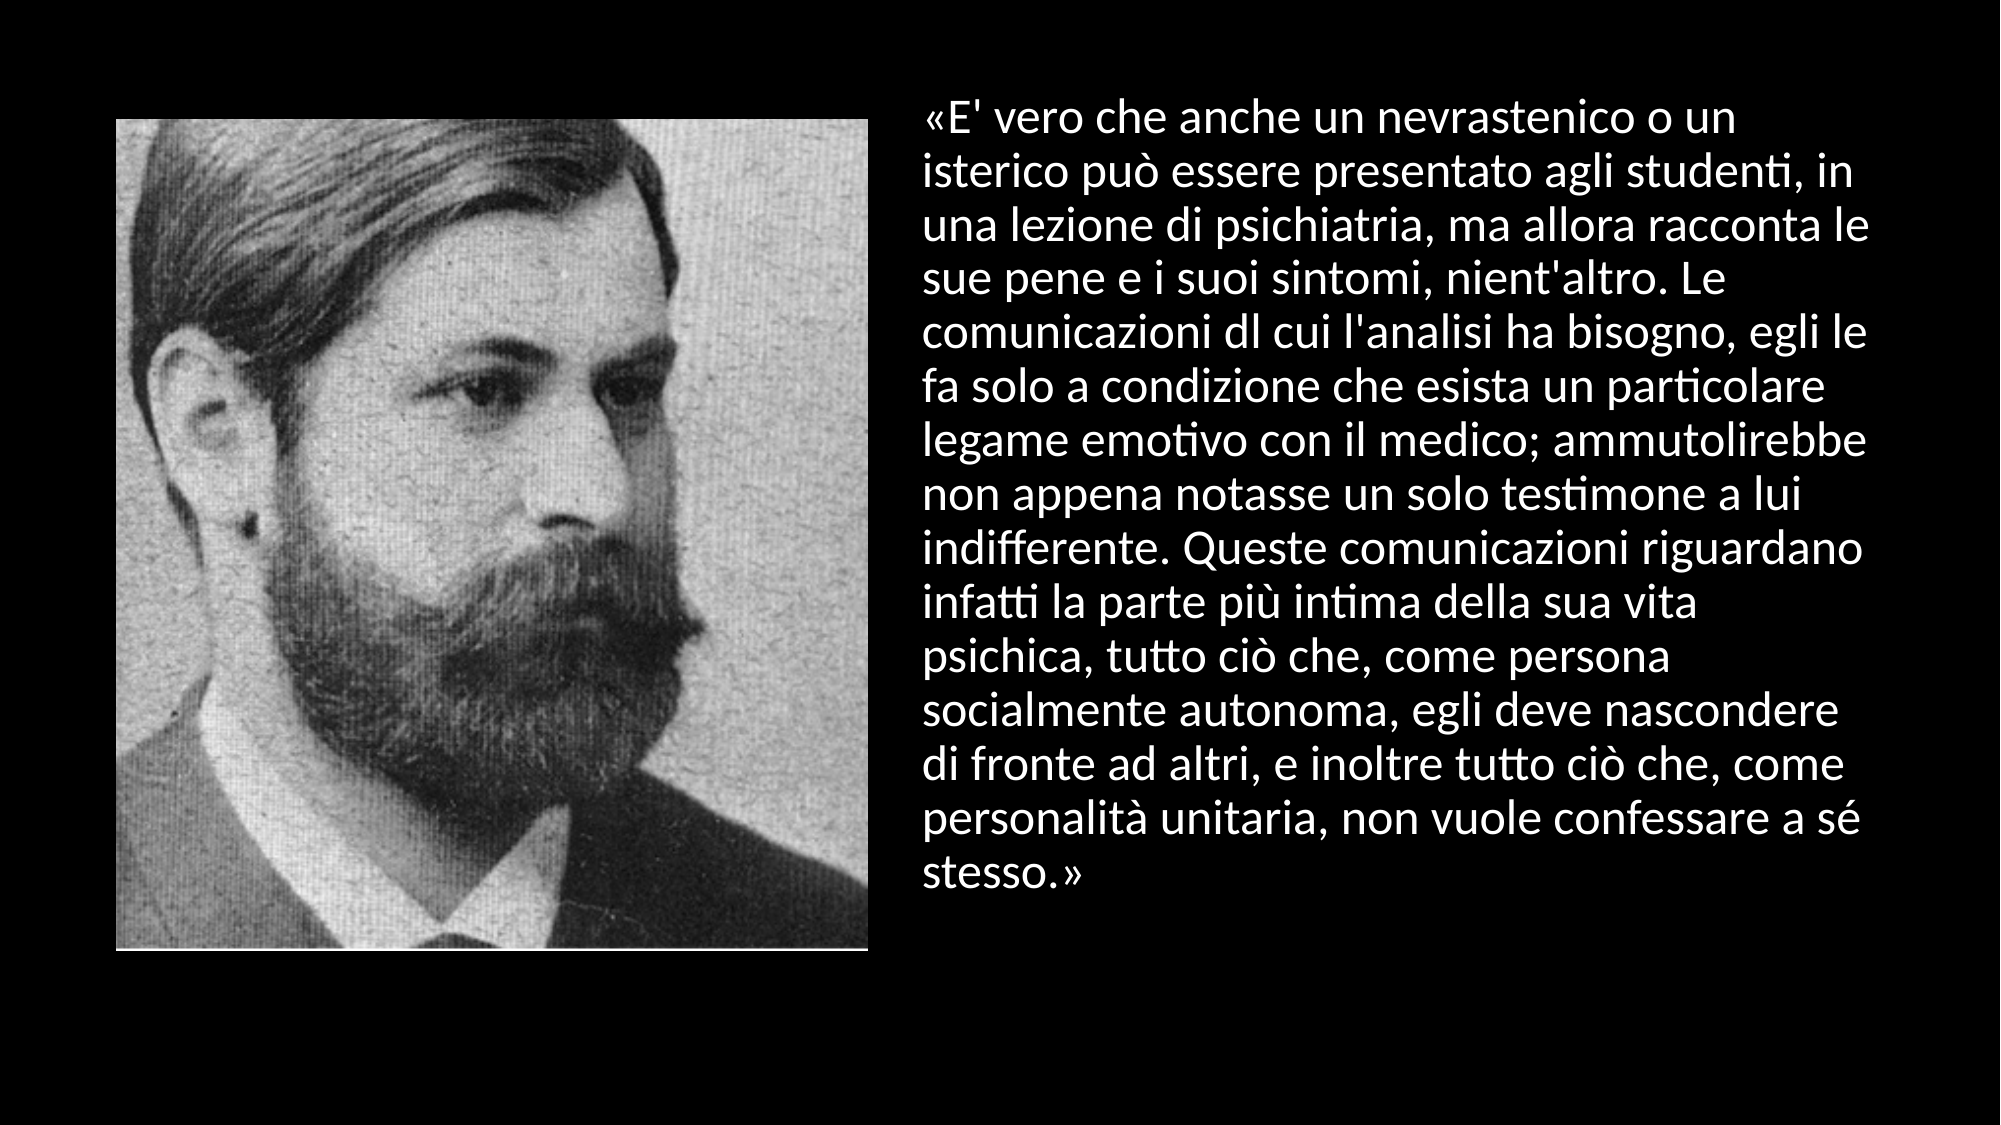

#
«E' vero che anche un nevrastenico o un isterico può essere presentato agli studenti, in una lezione di psichiatria, ma allora racconta le sue pene e i suoi sintomi, nient'altro. Le comunicazioni dl cui l'analisi ha bisogno, egli le fa solo a condizione che esista un particolare legame emotivo con il medico; ammutolirebbe non appena notasse un solo testimone a lui indifferente. Queste comunicazioni riguardano infatti la parte più intima della sua vita psichica, tutto ciò che, come persona socialmente autonoma, egli deve nascondere di fronte ad altri, e inoltre tutto ciò che, come personalità unitaria, non vuole confessare a sé stesso.»